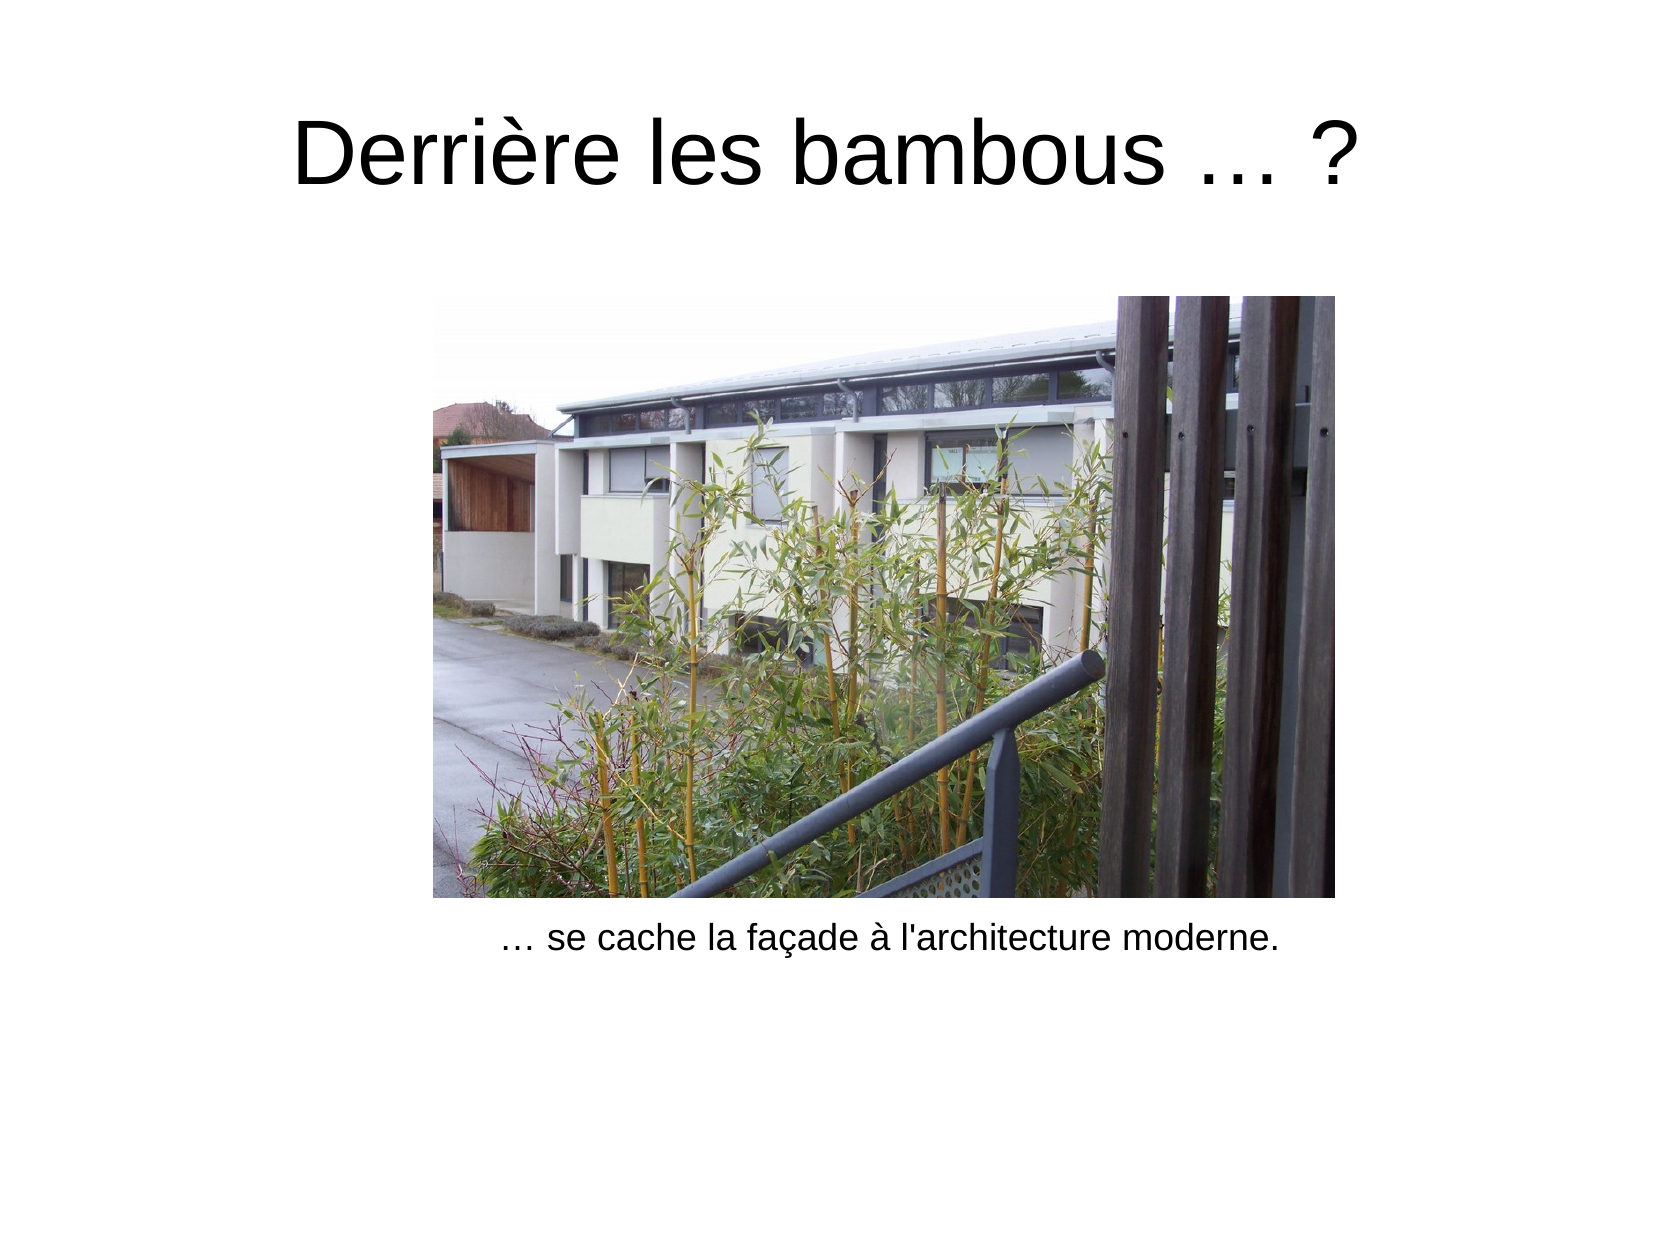

# Derrière les bambous … ?
… se cache la façade à l'architecture moderne.